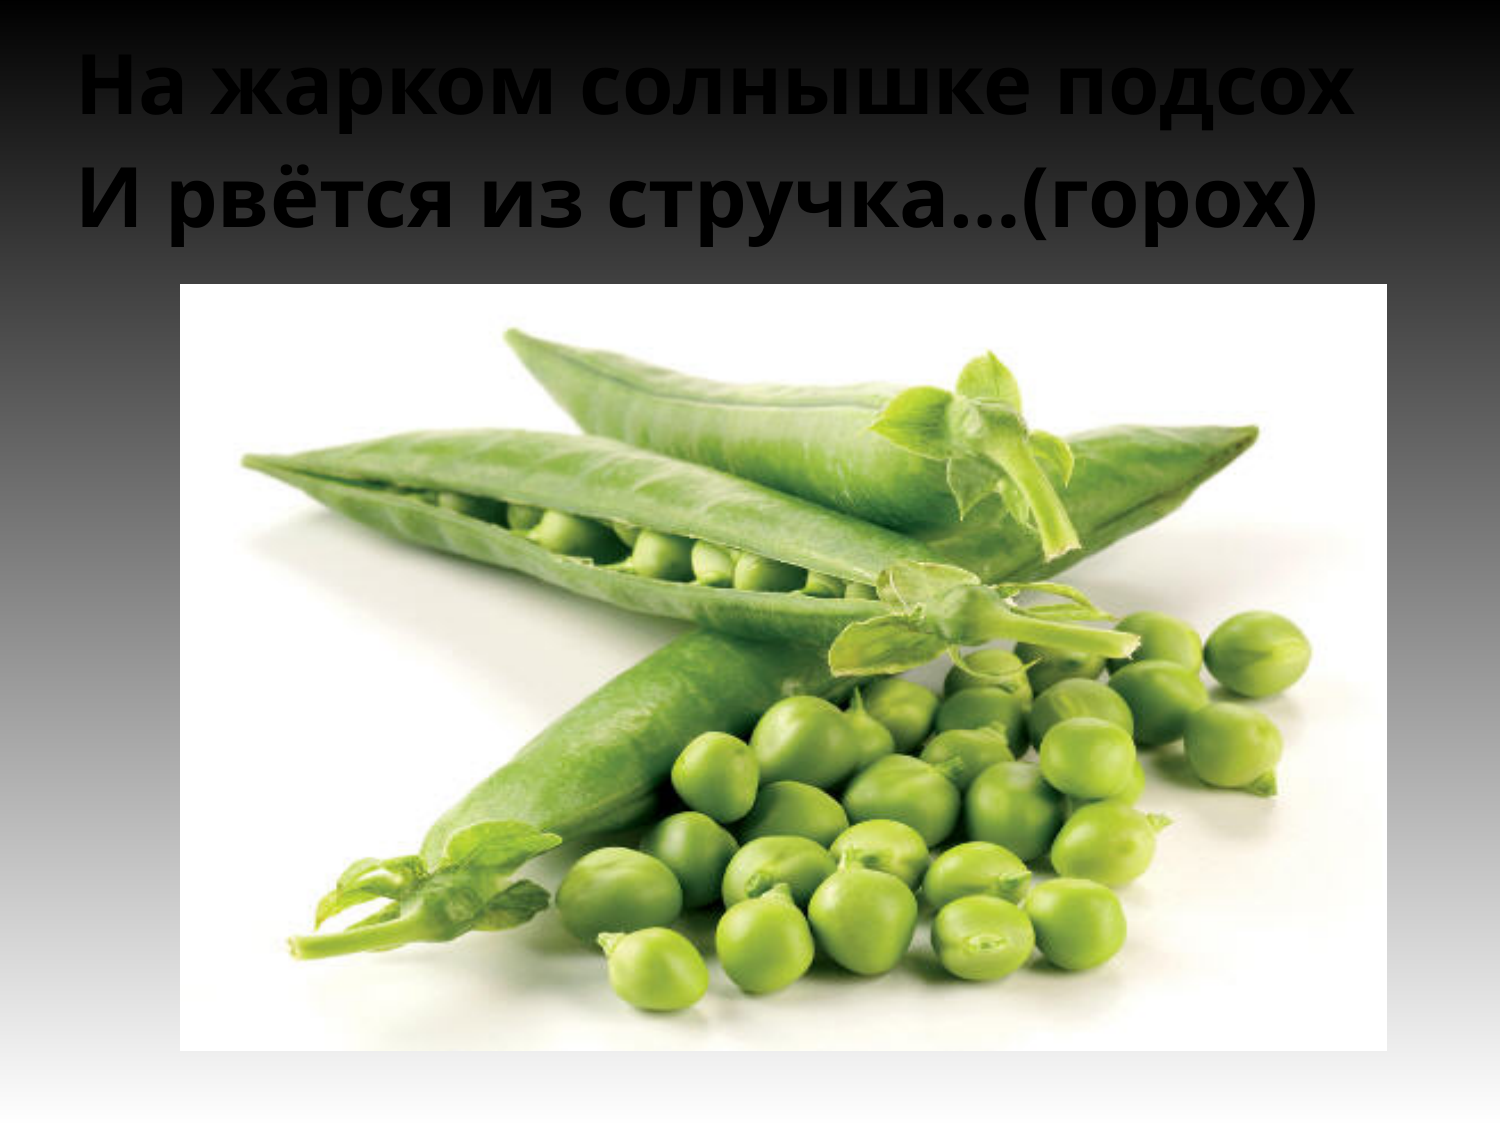

# На жарком солнышке подсох И рвётся из стручка…(горох)